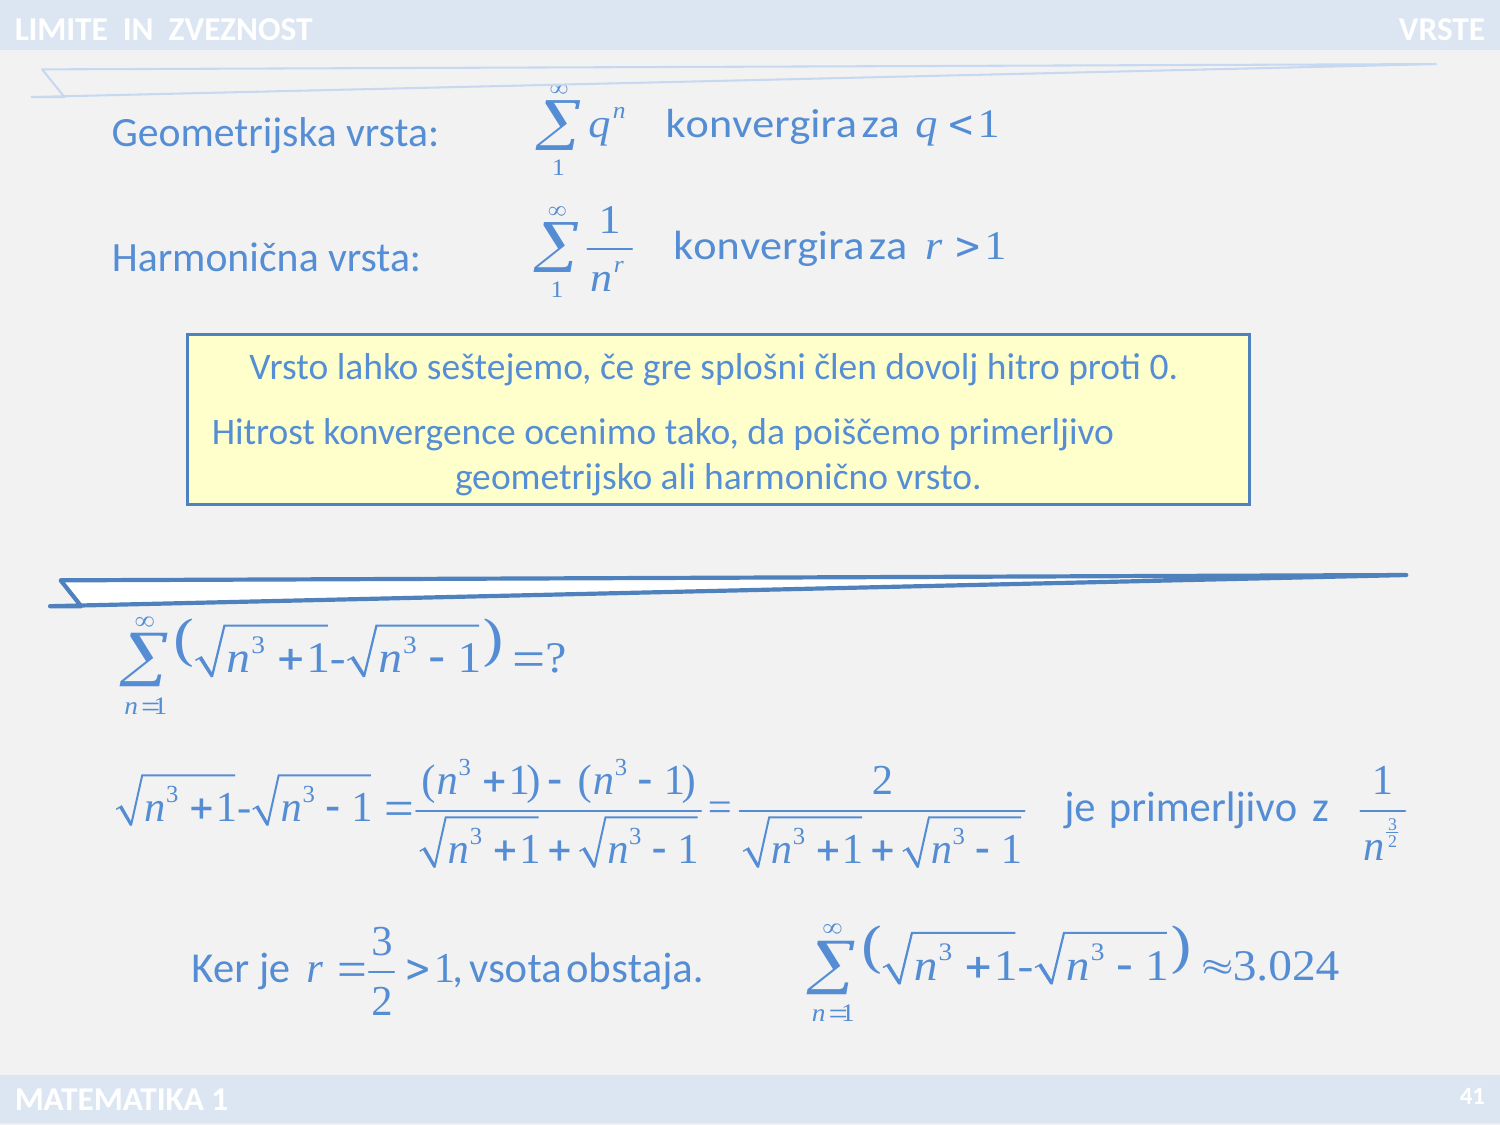

LIMITE IN ZVEZNOST
VRSTE
 Geometrijska vrsta:
 Harmonična vrsta:
Vrsto lahko seštejemo, če gre splošni člen dovolj hitro proti 0.
Hitrost konvergence ocenimo tako, da poiščemo primerljivo geometrijsko ali harmonično vrsto.
MATEMATIKA 1